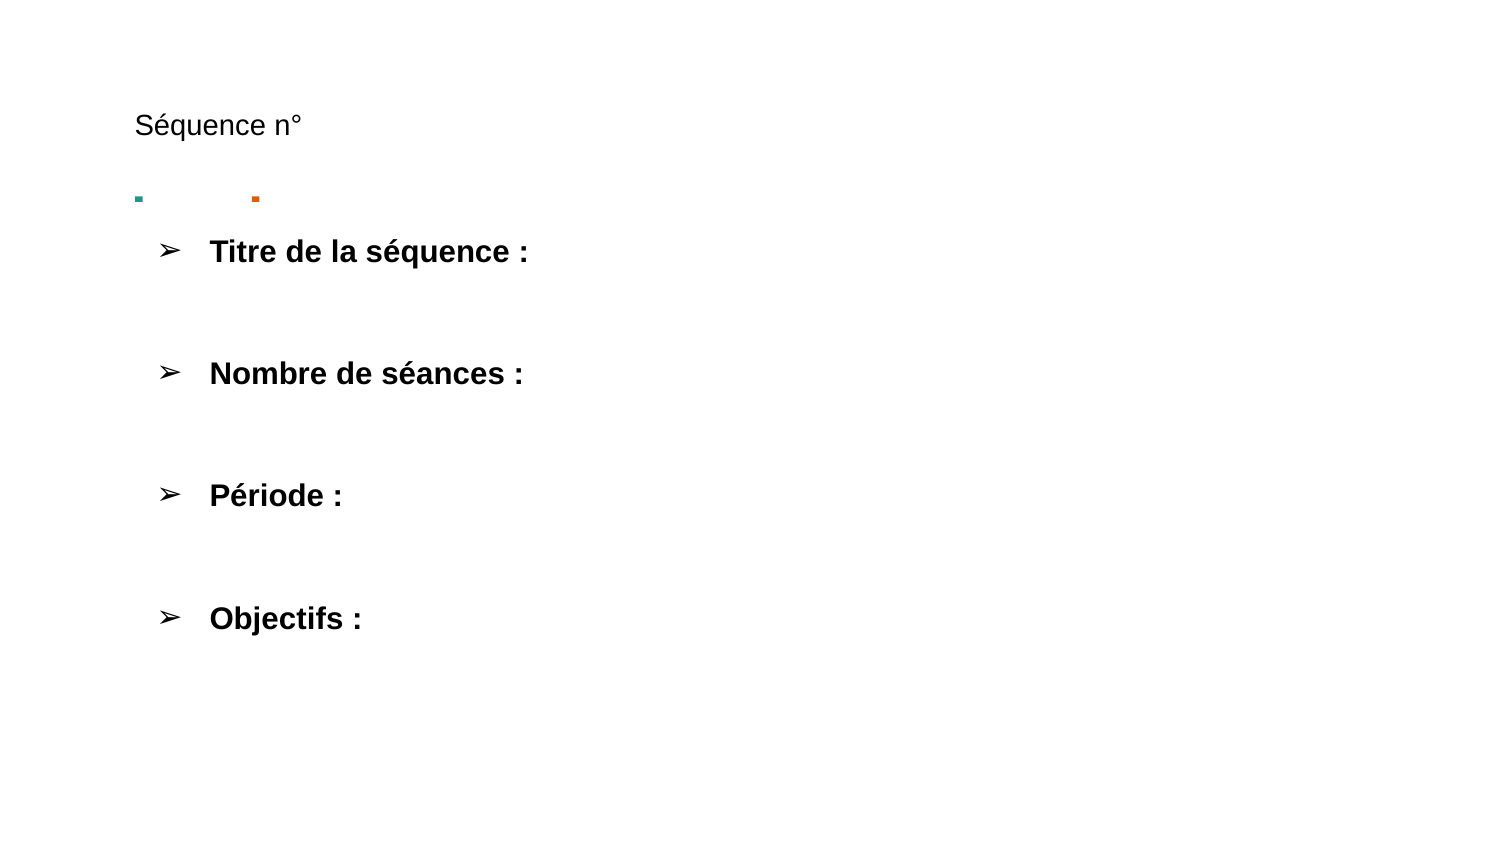

# Séquence n°
Titre de la séquence :
Nombre de séances :
Période :
Objectifs :